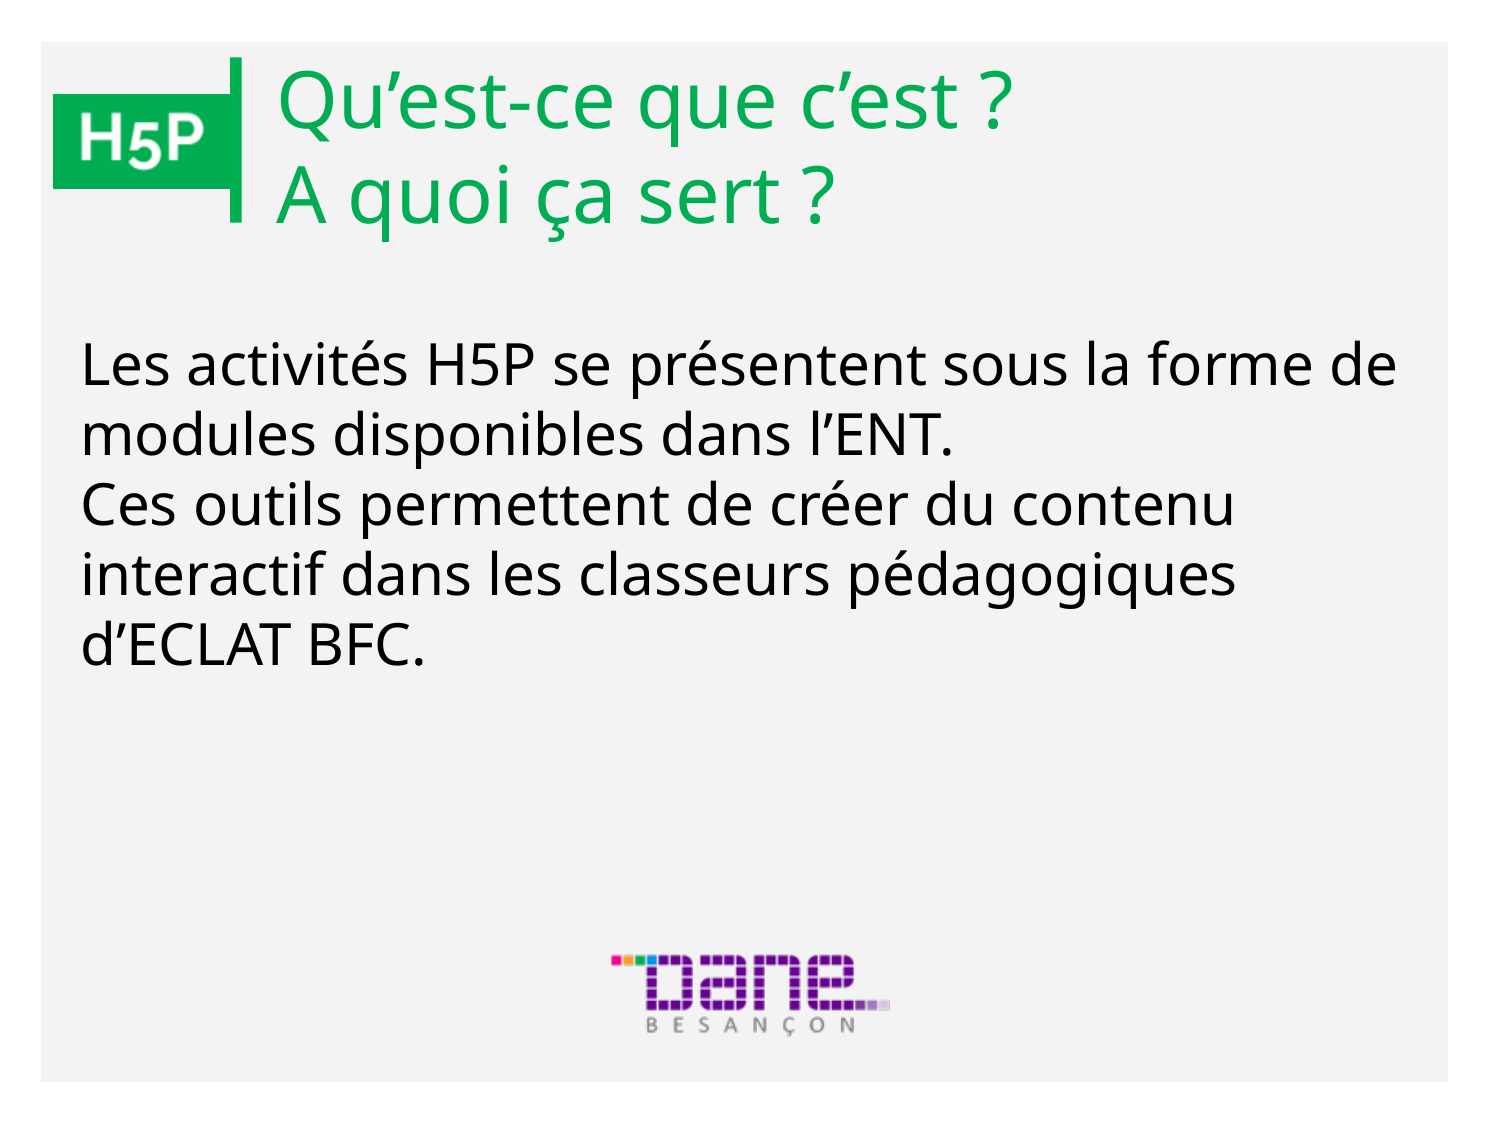

Qu’est-ce que c’est ?
A quoi ça sert ?
Les activités H5P se présentent sous la forme de modules disponibles dans l’ENT.
Ces outils permettent de créer du contenu interactif dans les classeurs pédagogiques d’ECLAT BFC.